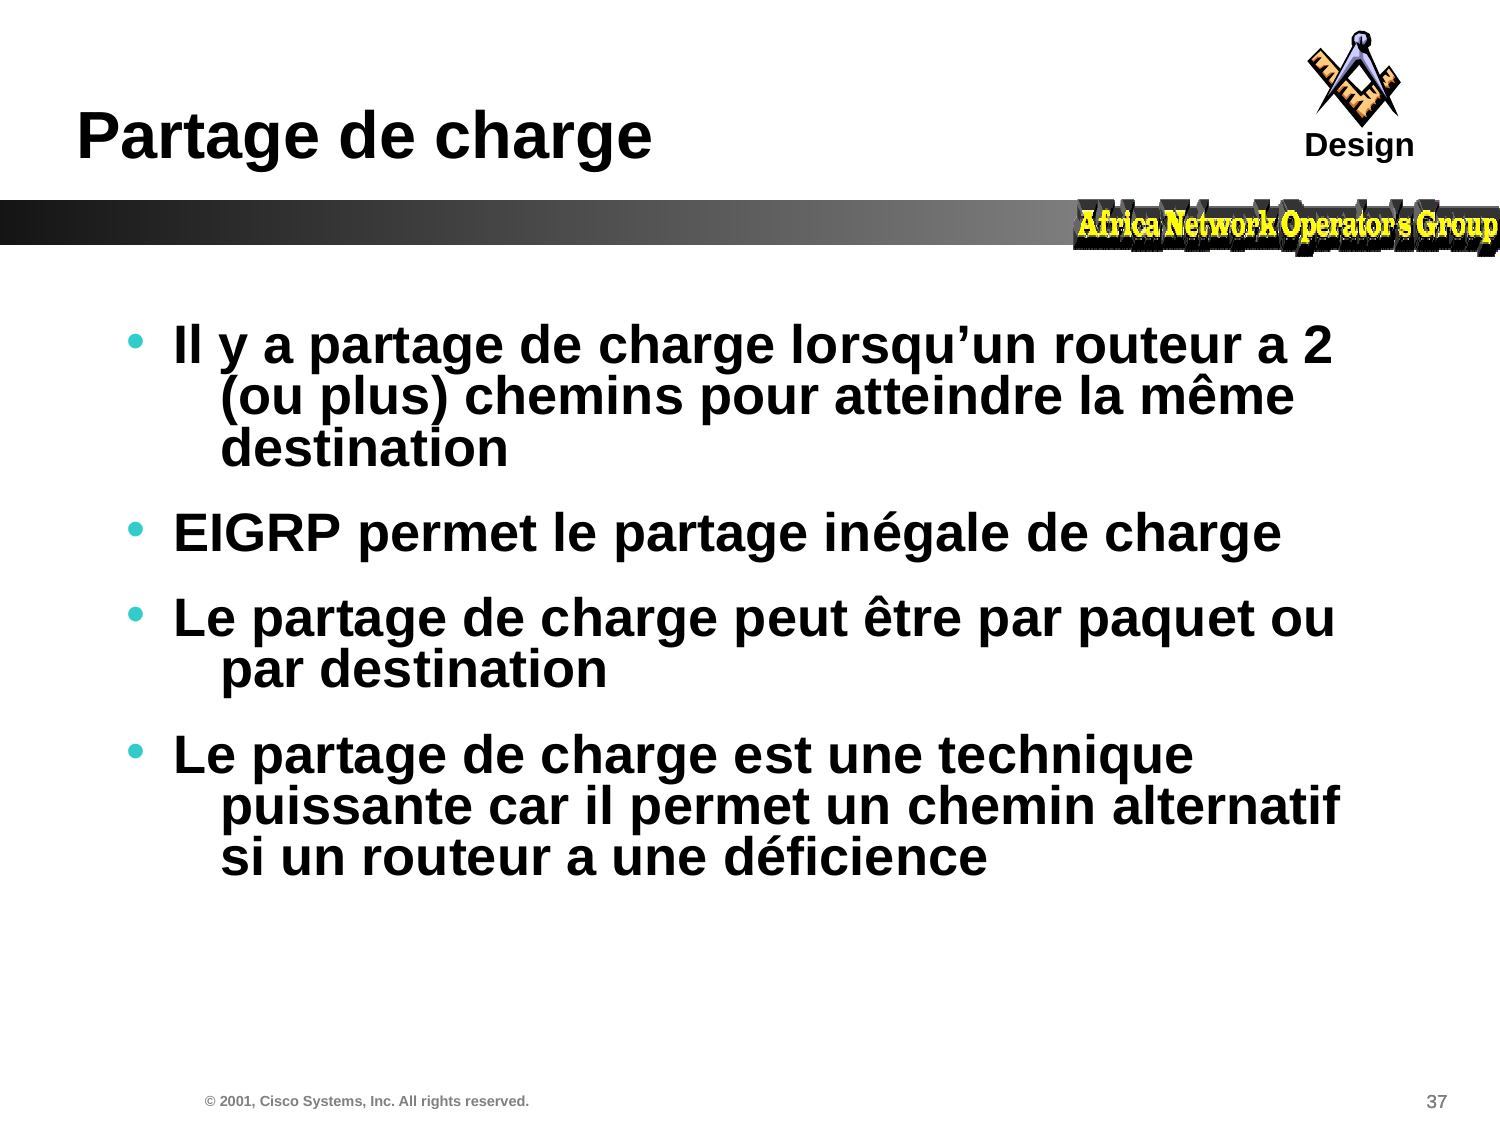

Design
# Partage de charge
Il y a partage de charge lorsqu’un routeur a 2 (ou plus) chemins pour atteindre la même destination
EIGRP permet le partage inégale de charge
Le partage de charge peut être par paquet ou par destination
Le partage de charge est une technique puissante car il permet un chemin alternatif si un routeur a une déficience